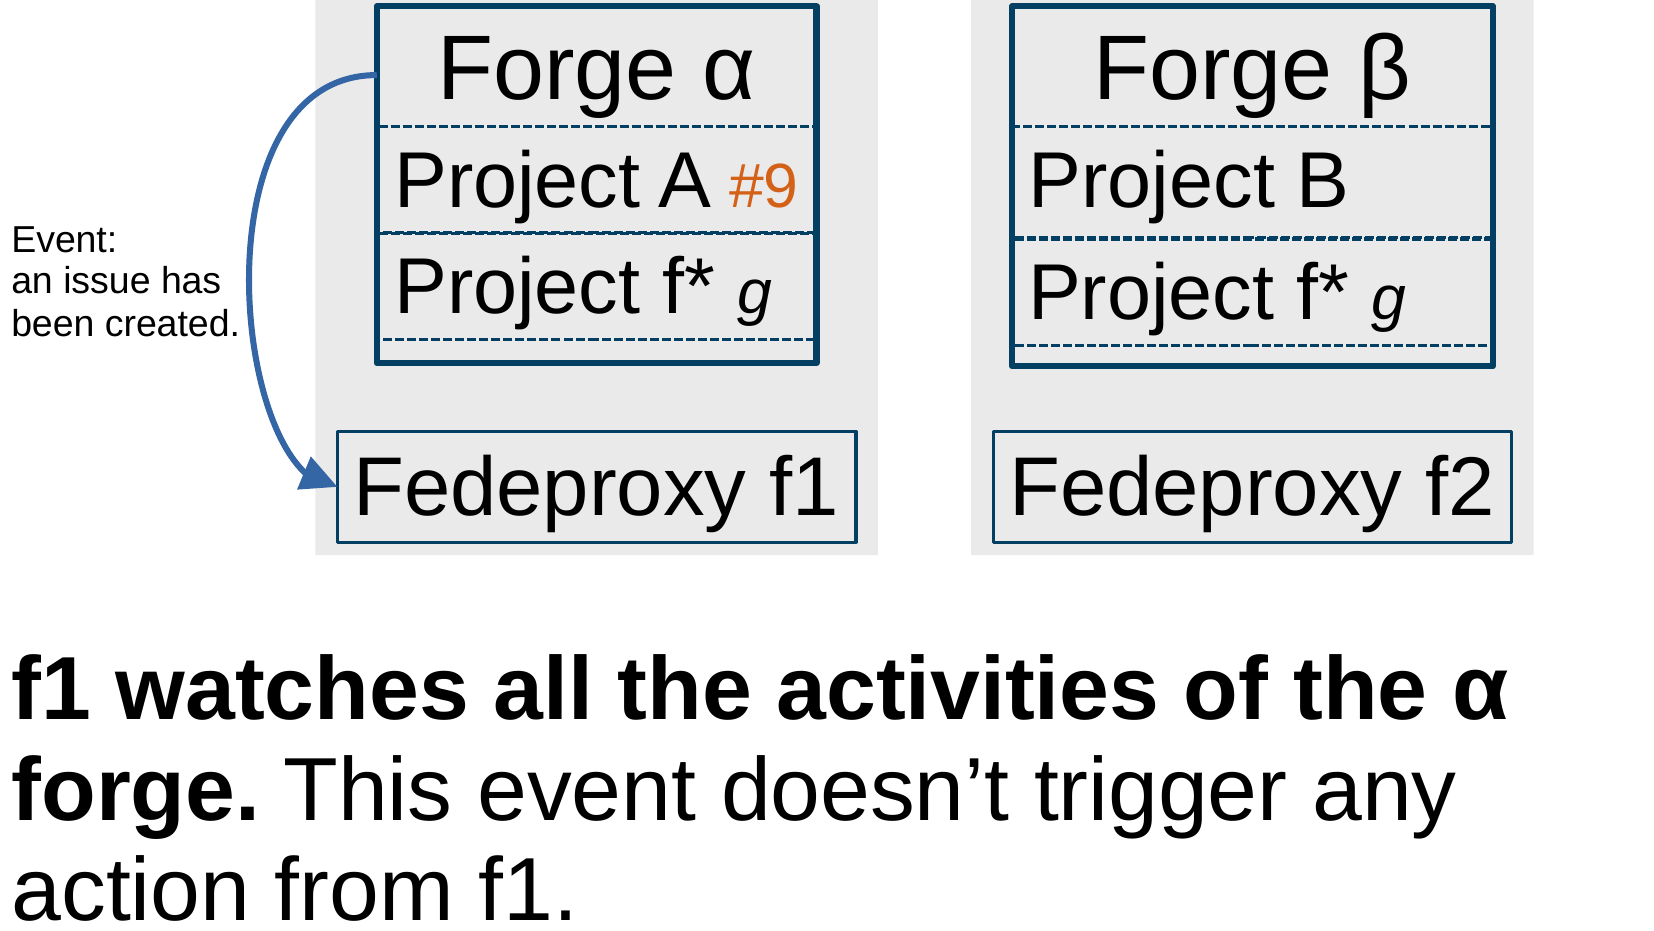

Forge α
Forge β
Project A #9
Project B
Project f* g
Project f* g
Fedeproxy f1
Fedeproxy f2
# f1 watches all the activities of the α forge. This event doesn’t trigger any action from f1.